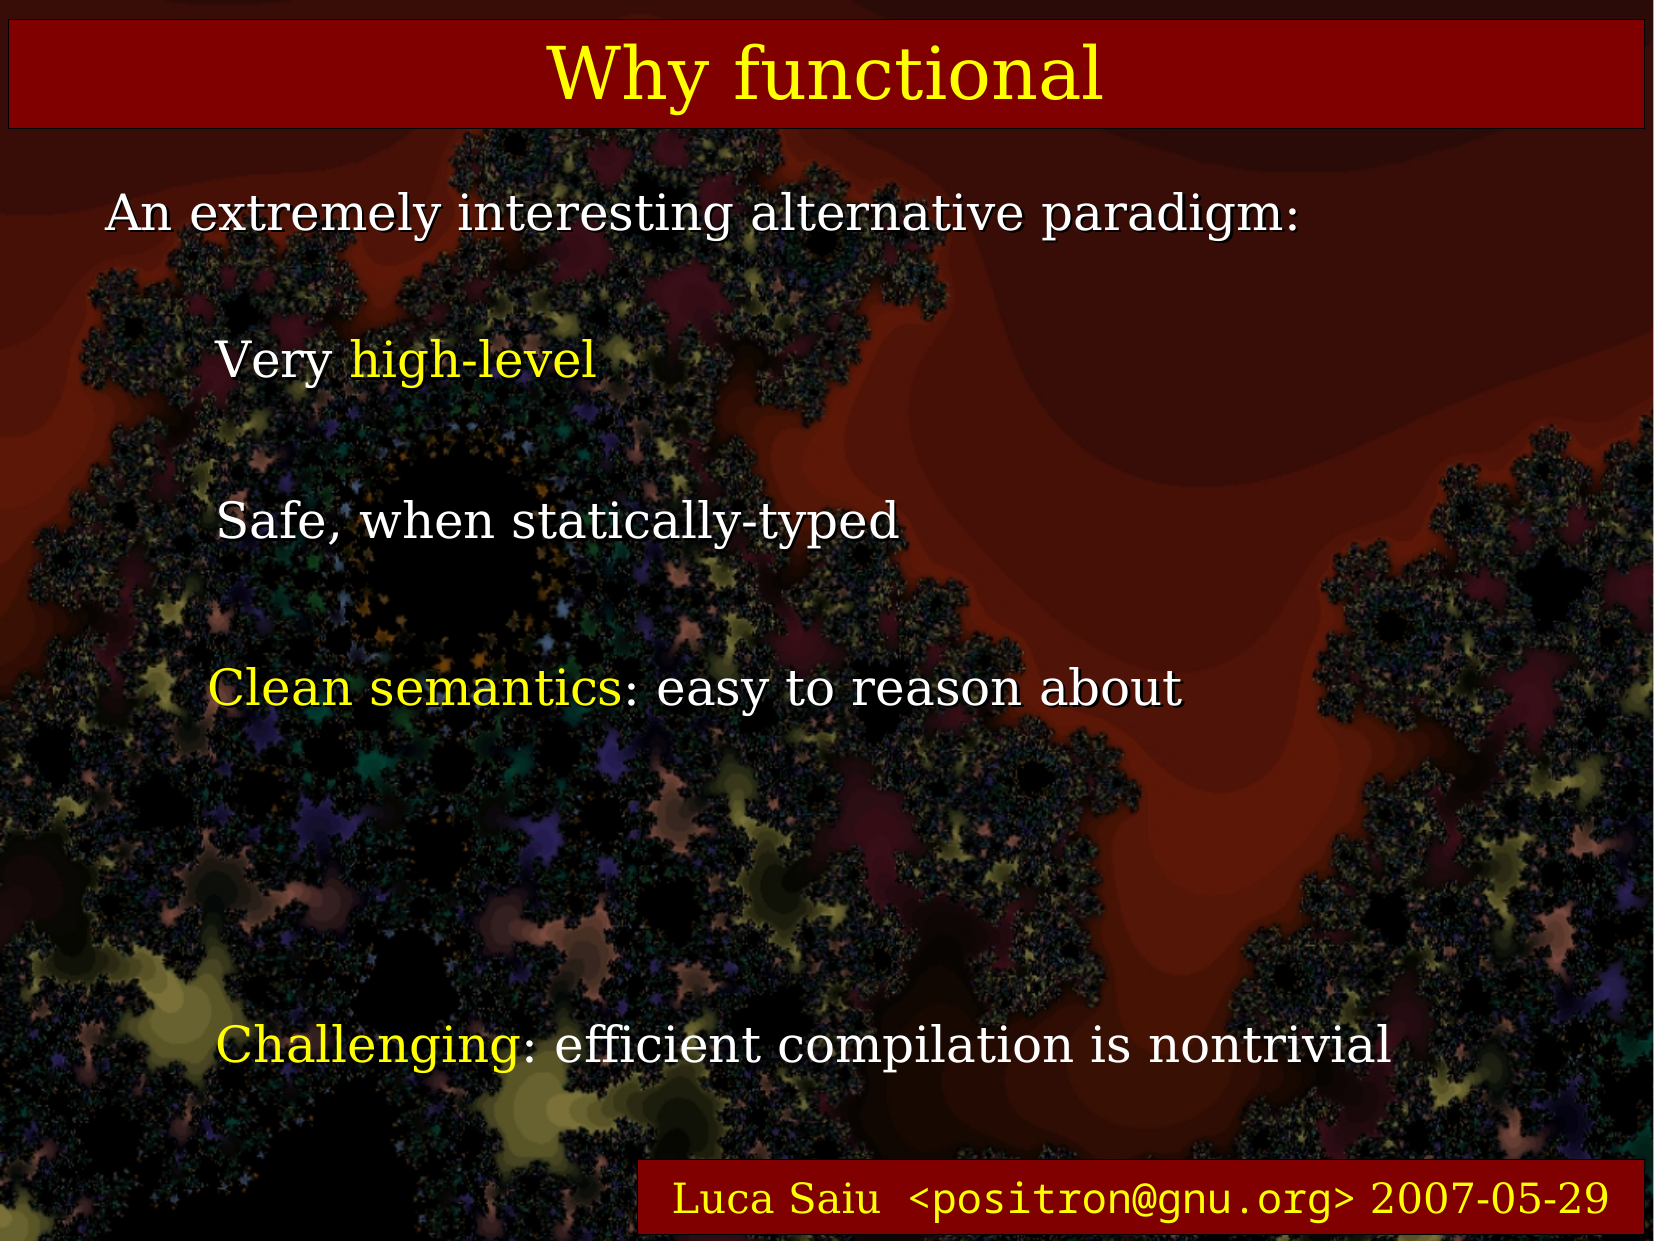

Why functional
An extremely interesting alternative paradigm:
 Very high-level
 Safe, when statically-typed
 Clean semantics: easy to reason about
 Challenging: efficient compilation is nontrivial
Luca Saiu <positron@gnu.org> 2007-05-29